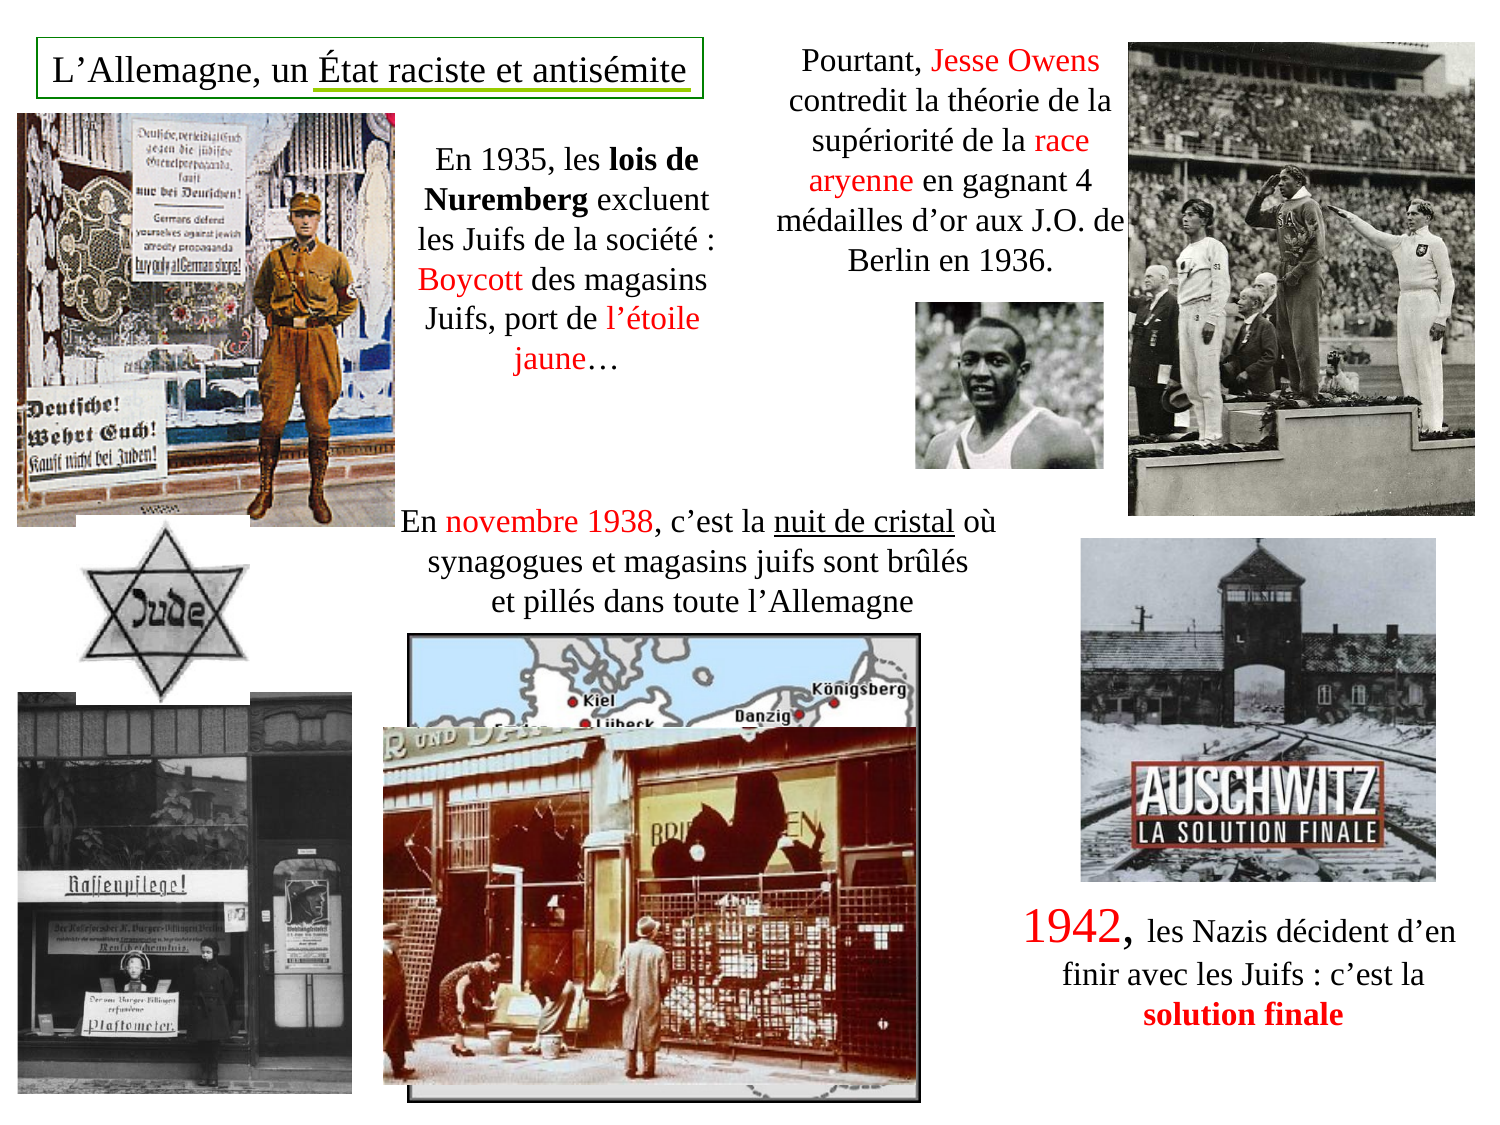

Pourtant, Jesse Owens
contredit la théorie de la supériorité de la race aryenne en gagnant 4 médailles d’or aux J.O. de Berlin en 1936.
L’Allemagne, un État raciste et antisémite
En 1935, les lois de
Nuremberg excluent
les Juifs de la société :
Boycott des magasins
Juifs, port de l’étoile
jaune…
En novembre 1938, c’est la nuit de cristal où
synagogues et magasins juifs sont brûlés
et pillés dans toute l’Allemagne
1942, les Nazis décident d’en
finir avec les Juifs : c’est la
solution finale